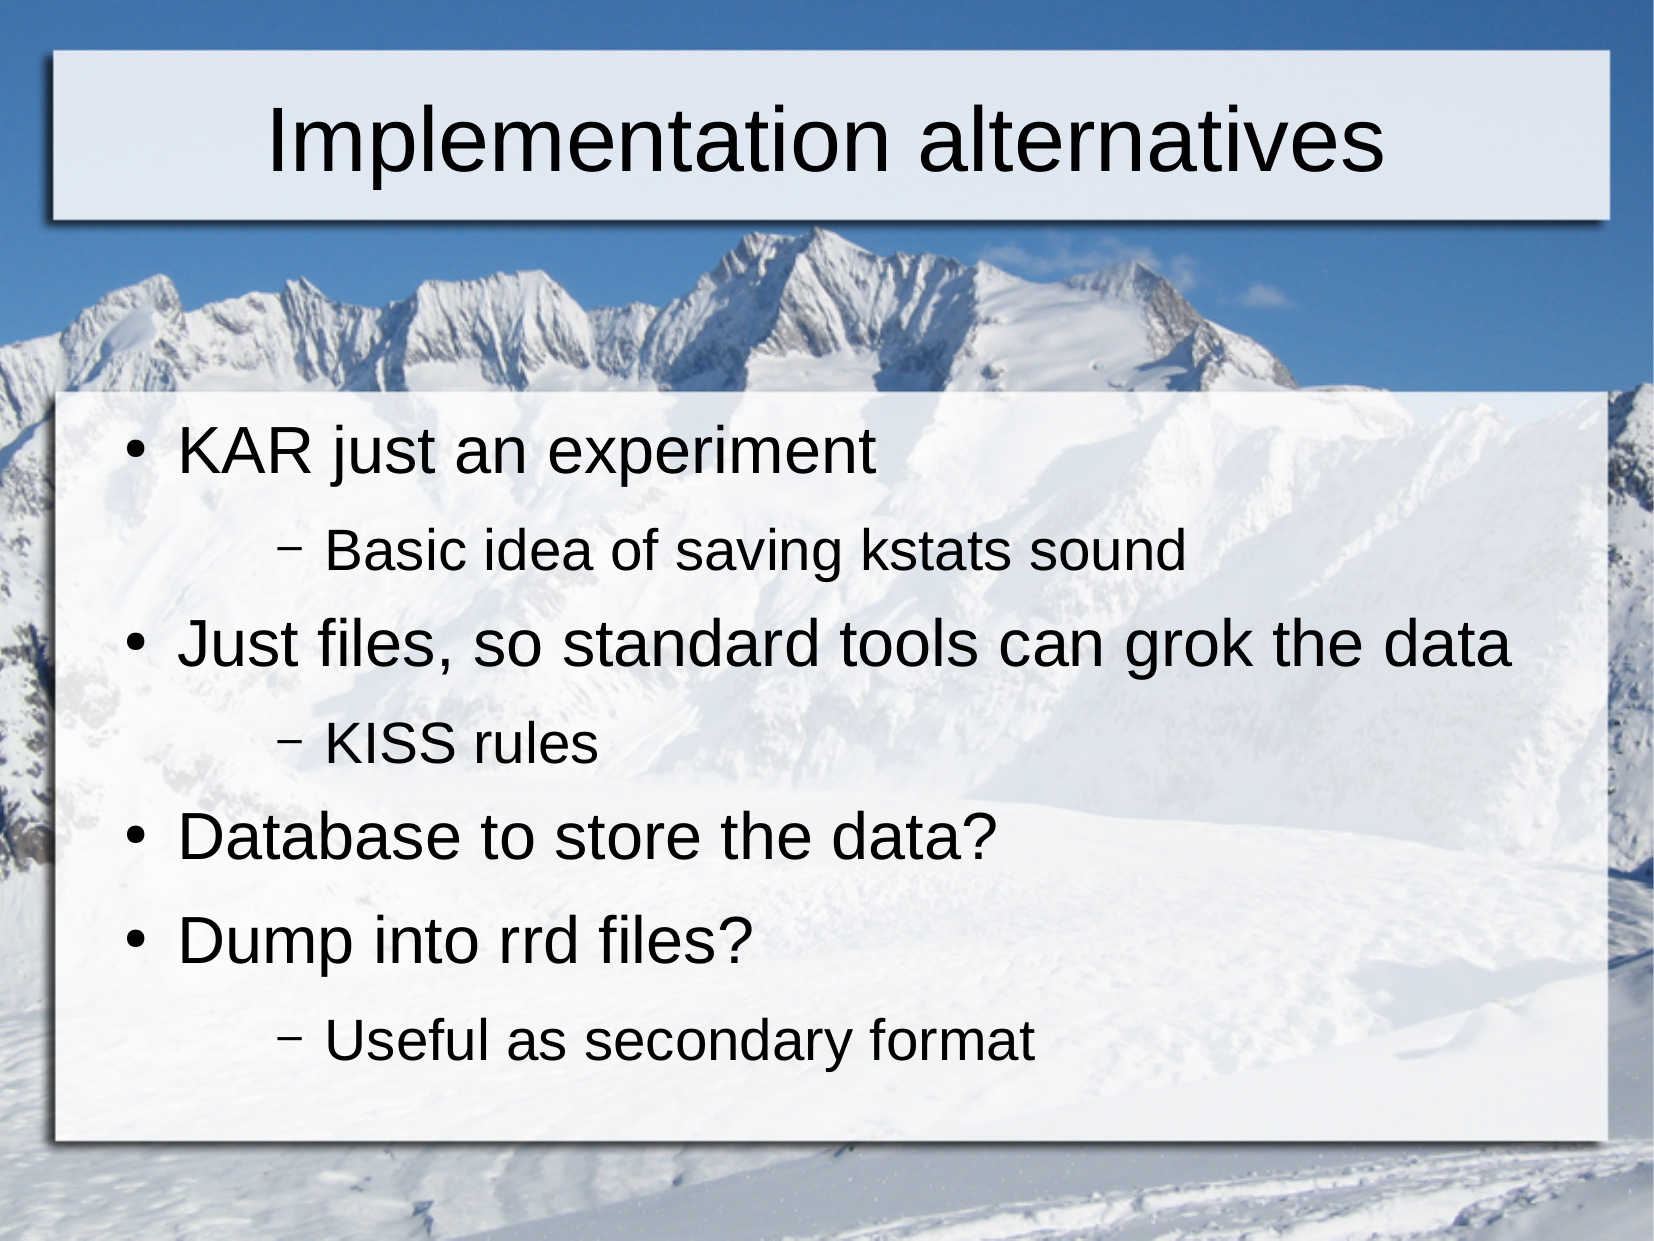

# Implementation alternatives
KAR just an experiment
Basic idea of saving kstats sound
Just files, so standard tools can grok the data
KISS rules
Database to store the data?
Dump into rrd files?
Useful as secondary format